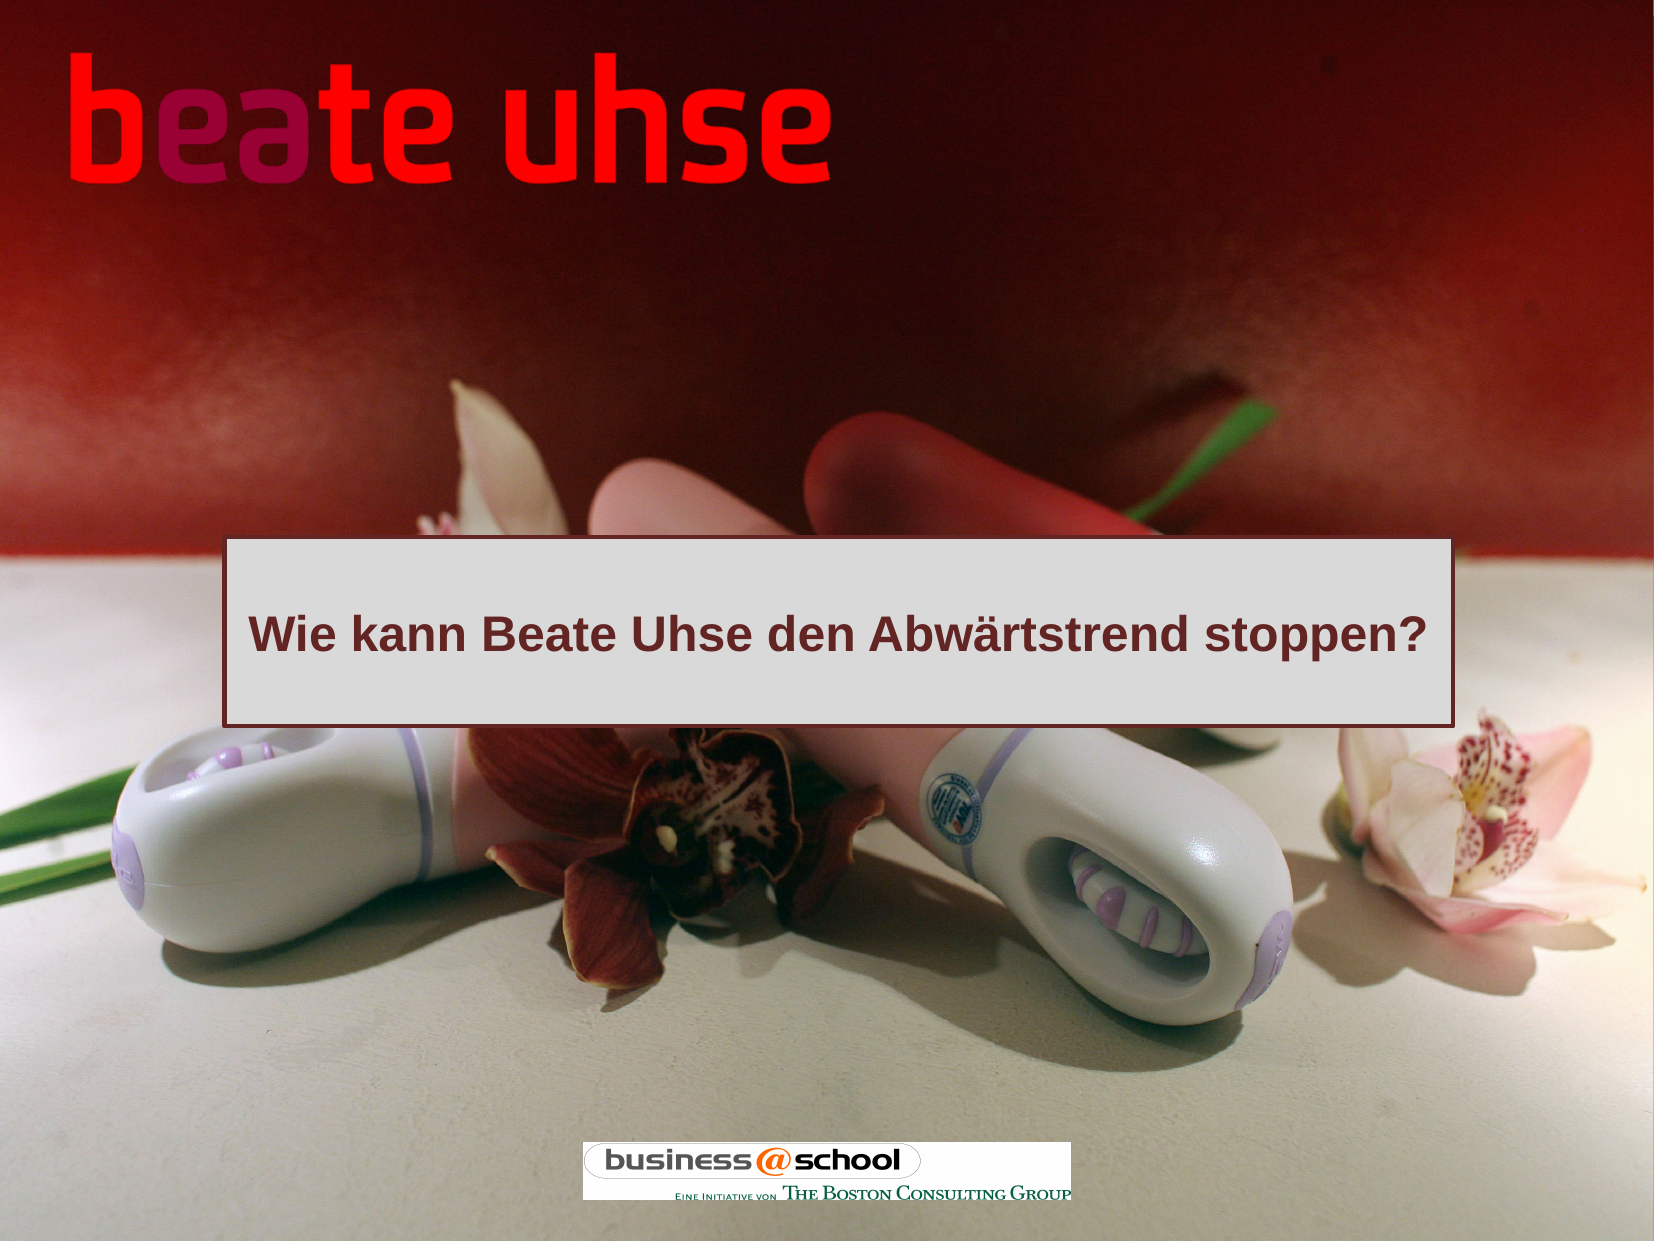

Wie kann Beate Uhse den Abwärtstrend stoppen?
2